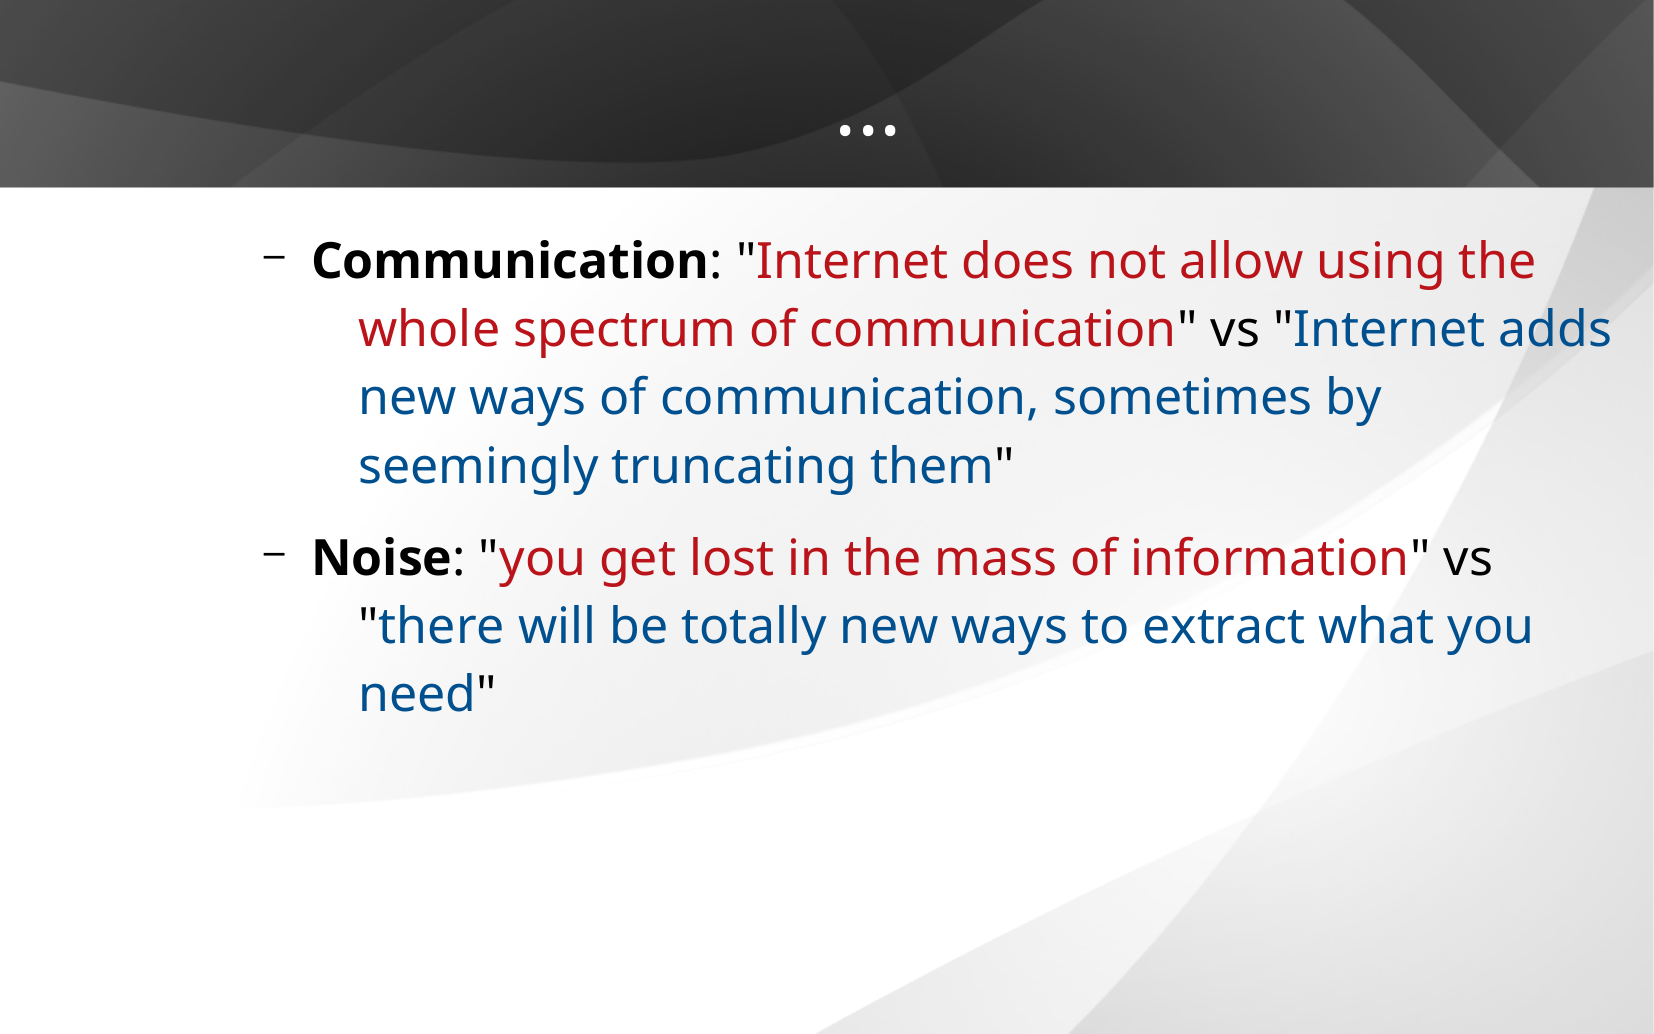

# ...
Communication: "Internet does not allow using the whole spectrum of communication" vs "Internet adds new ways of communication, sometimes by seemingly truncating them"
Noise: "you get lost in the mass of information" vs "there will be totally new ways to extract what you need"